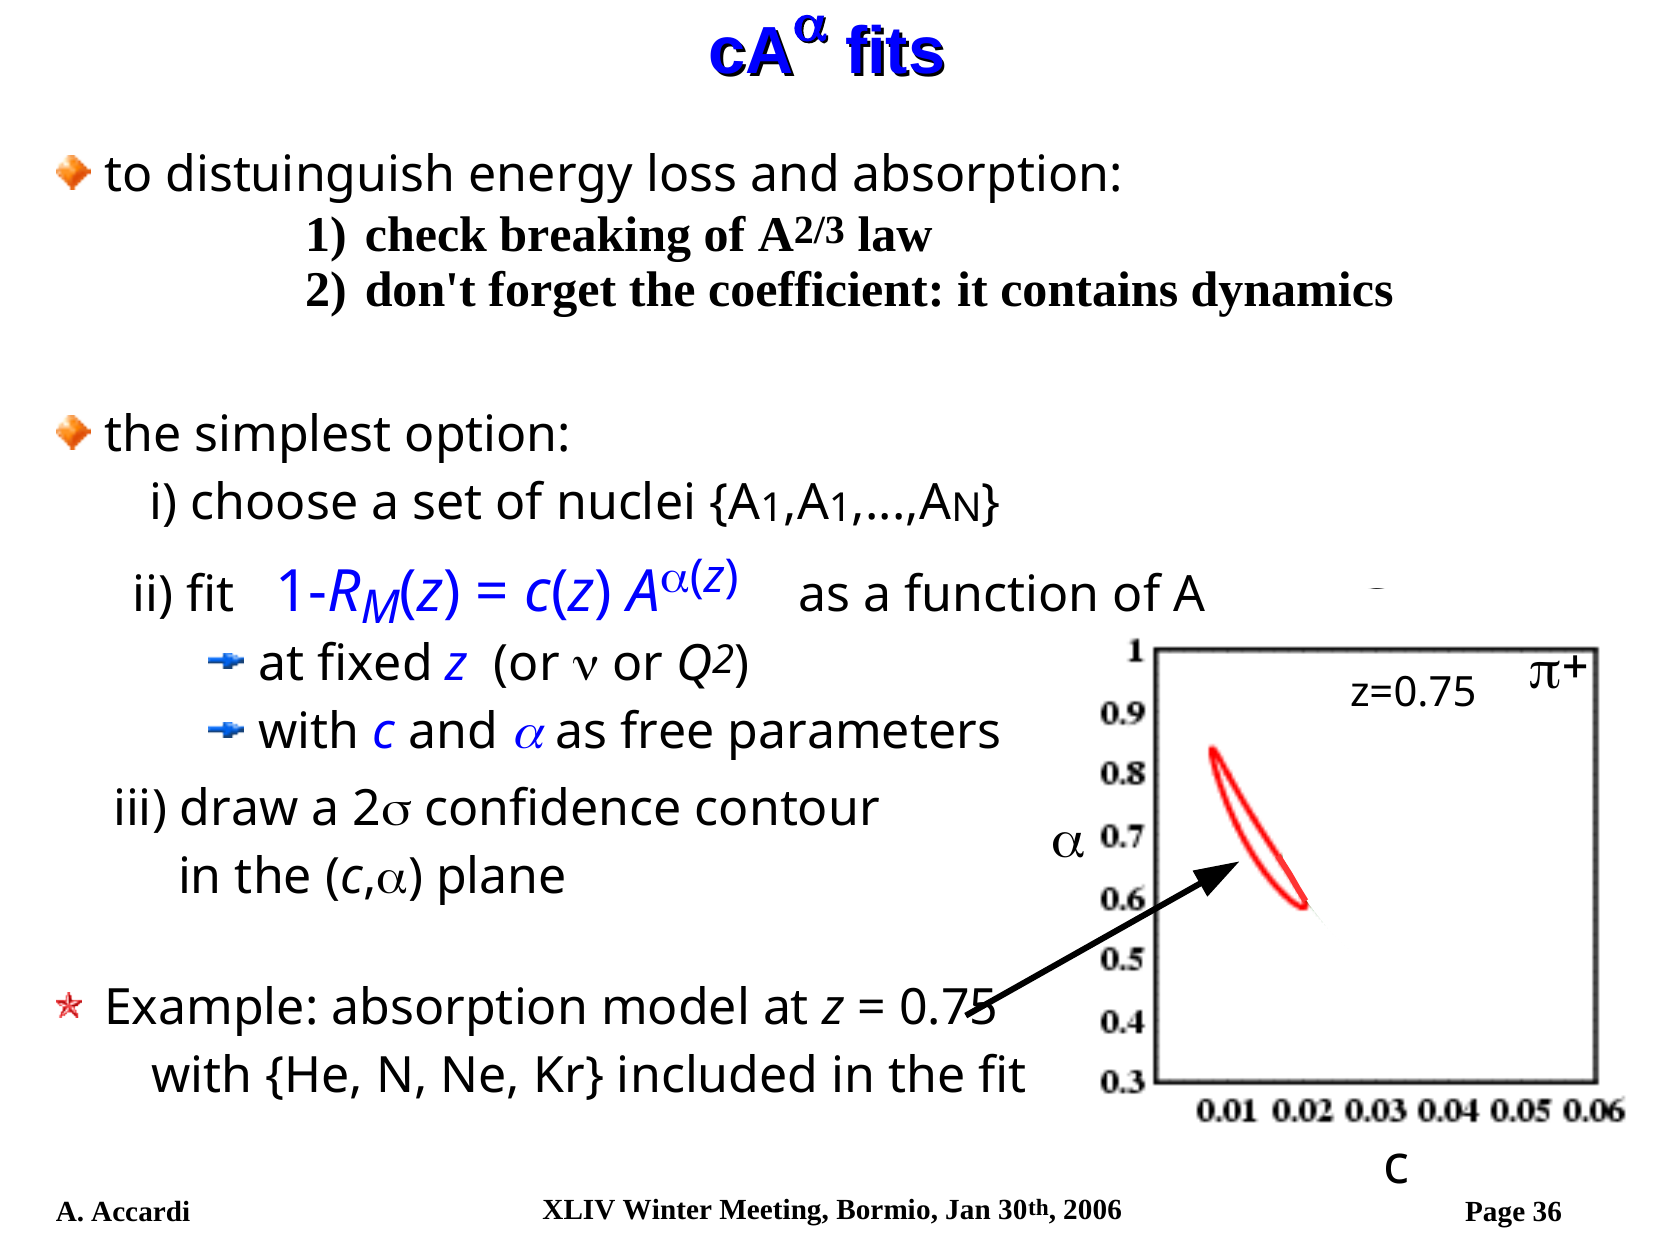

cAa fits
to distuinguish energy loss and absorption:
 check breaking of A2/3 law
 don't forget the coefficient: it contains dynamics
the simplest option:
i) choose a set of nuclei {A1,A1,...,AN}
ii) fit 1-RM(z) = c(z) Aa(z) as a function of A
at fixed z (or n or Q2)
with c and a as free parameters
p+
z=0.75
a
c
Example: absorption model at z = 0.75
with {He, N, Ne, Kr} included in the fit
iii) draw a 2s confidence contour
 in the (c,a) plane
A. Accardi
XLIV Winter Meeting, Bormio, Jan 30th, 2006
Page